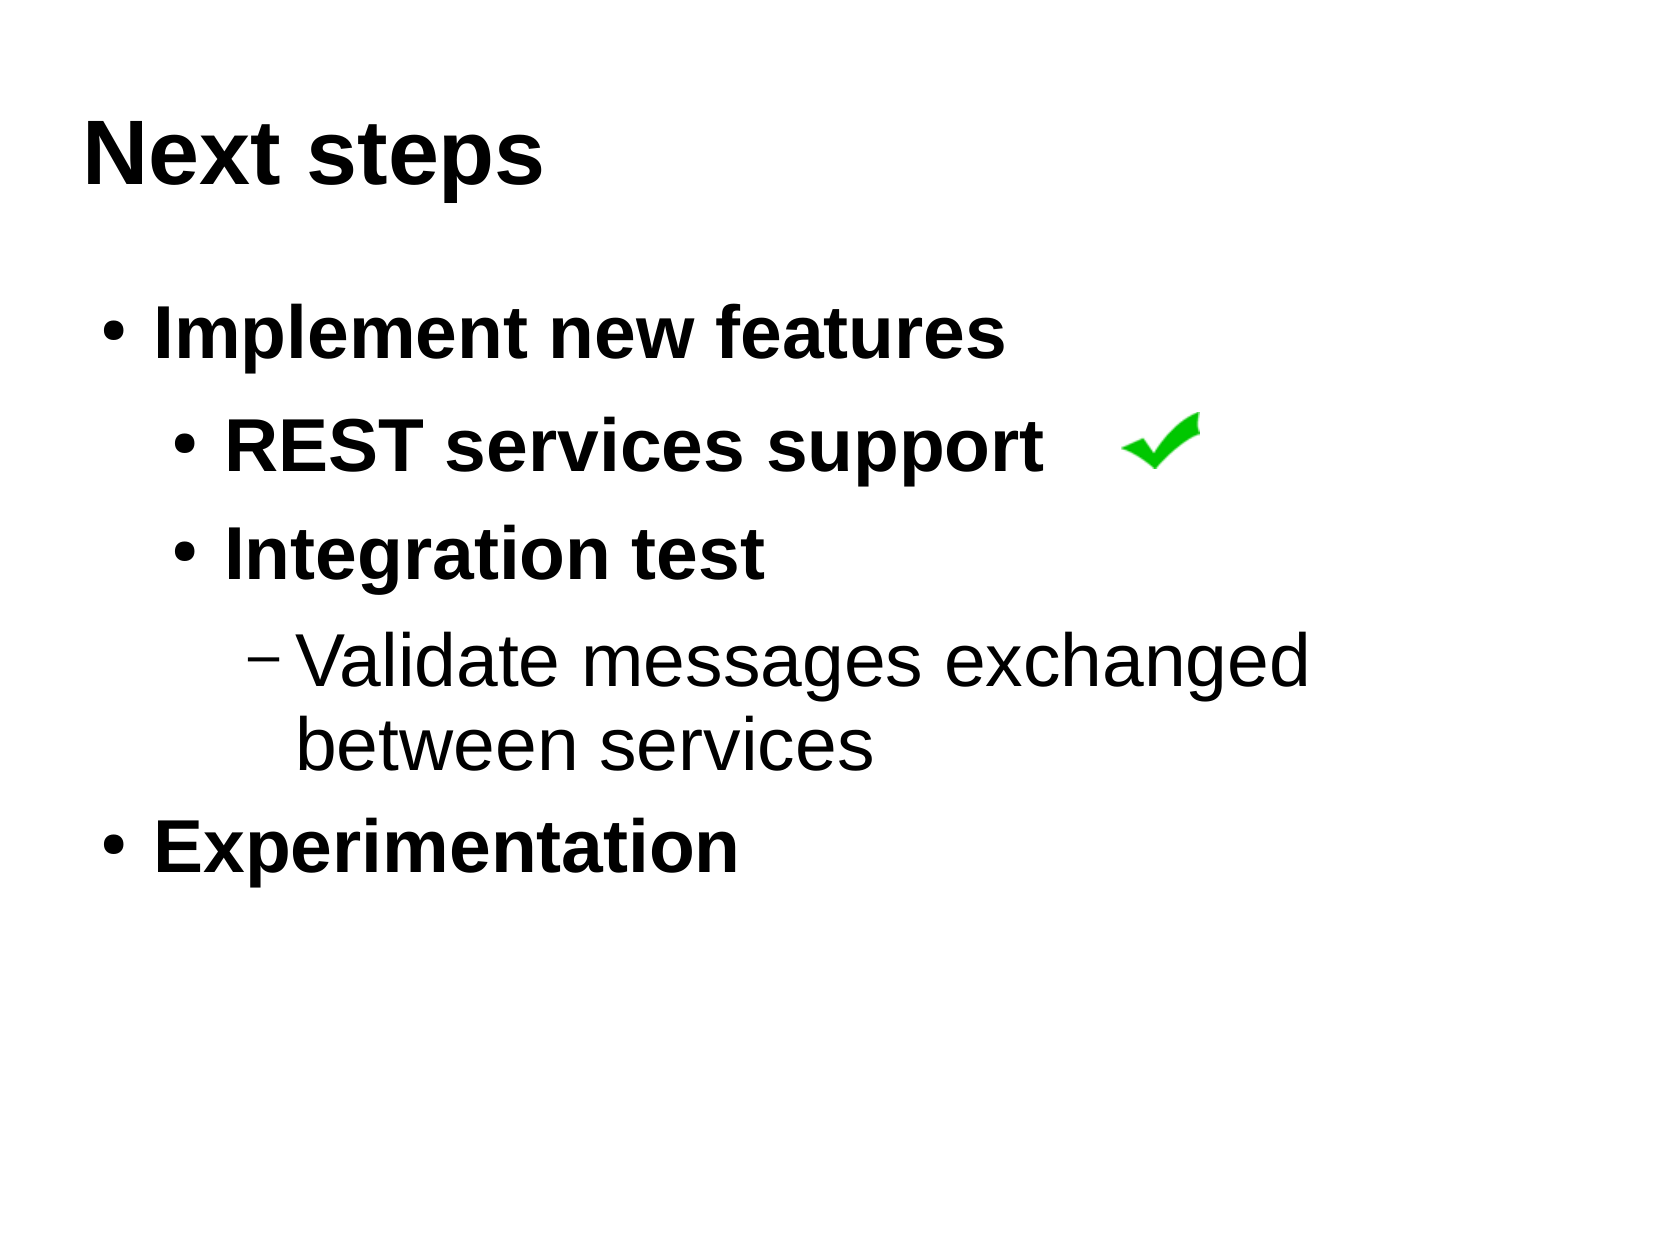

# Next steps
Implement new features
REST services support
Integration test
Validate messages exchanged between services
Experimentation